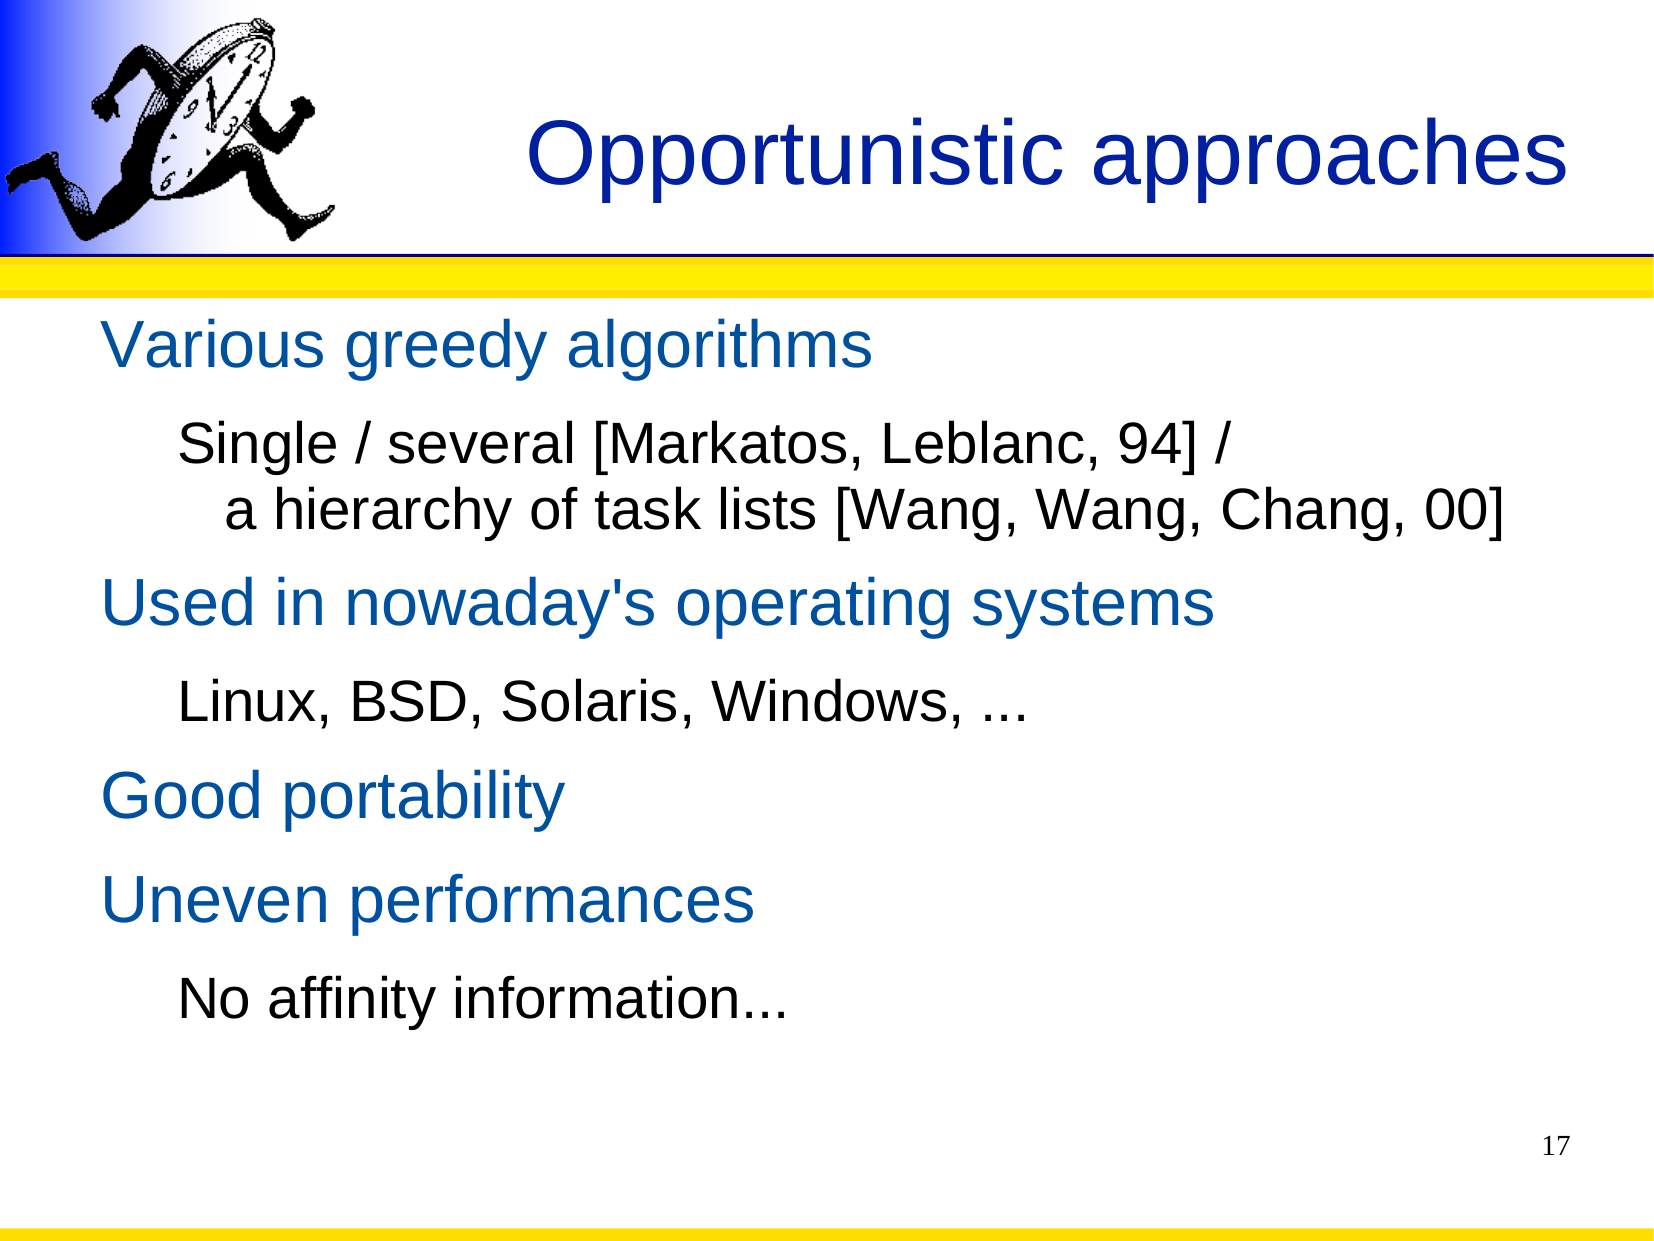

# Opportunistic approaches
Various greedy algorithms
Single / several [Markatos, Leblanc, 94] /
a hierarchy of task lists [Wang, Wang, Chang, 00]
Used in nowaday's operating systems
Linux, BSD, Solaris, Windows, ...
Good portability
Uneven performances
No affinity information...
17